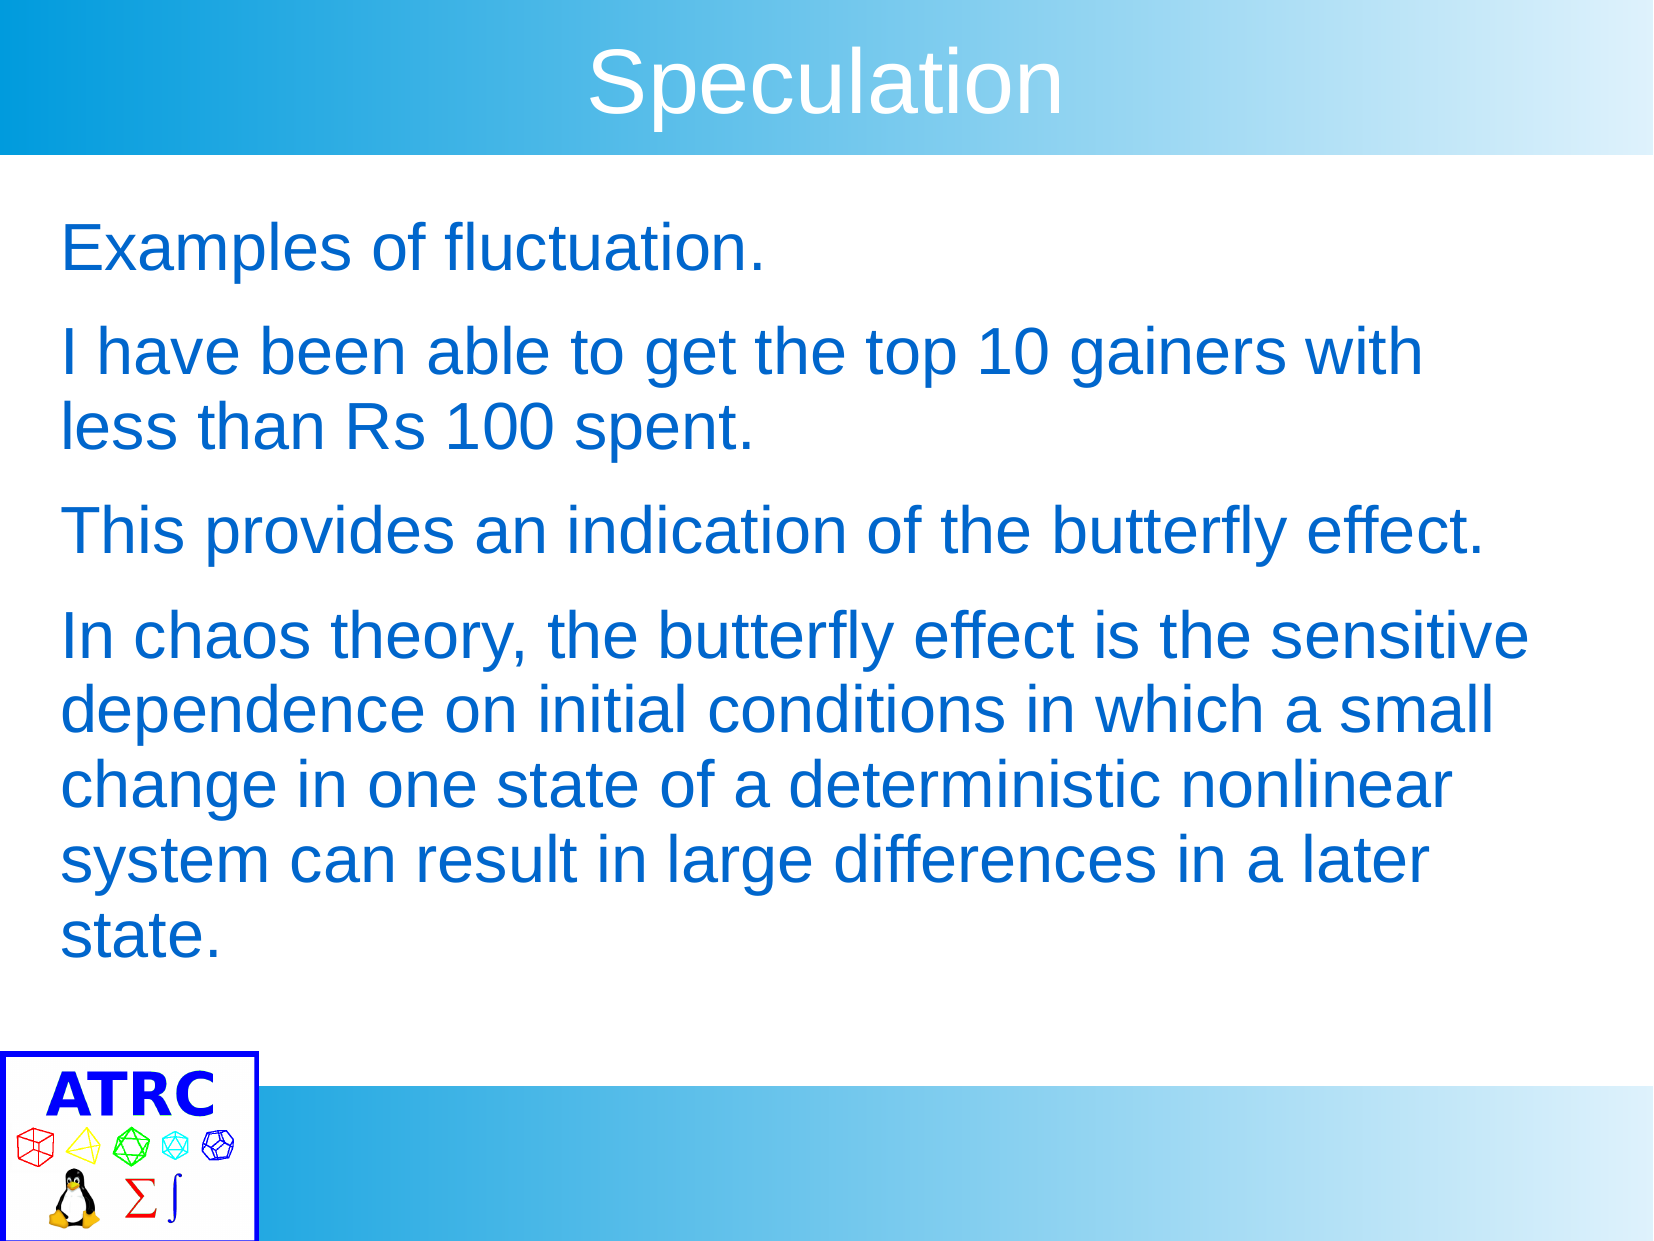

# Speculation
Examples of fluctuation.
I have been able to get the top 10 gainers with less than Rs 100 spent.
This provides an indication of the butterfly effect.
In chaos theory, the butterfly effect is the sensitive dependence on initial conditions in which a small change in one state of a deterministic nonlinear system can result in large differences in a later state.